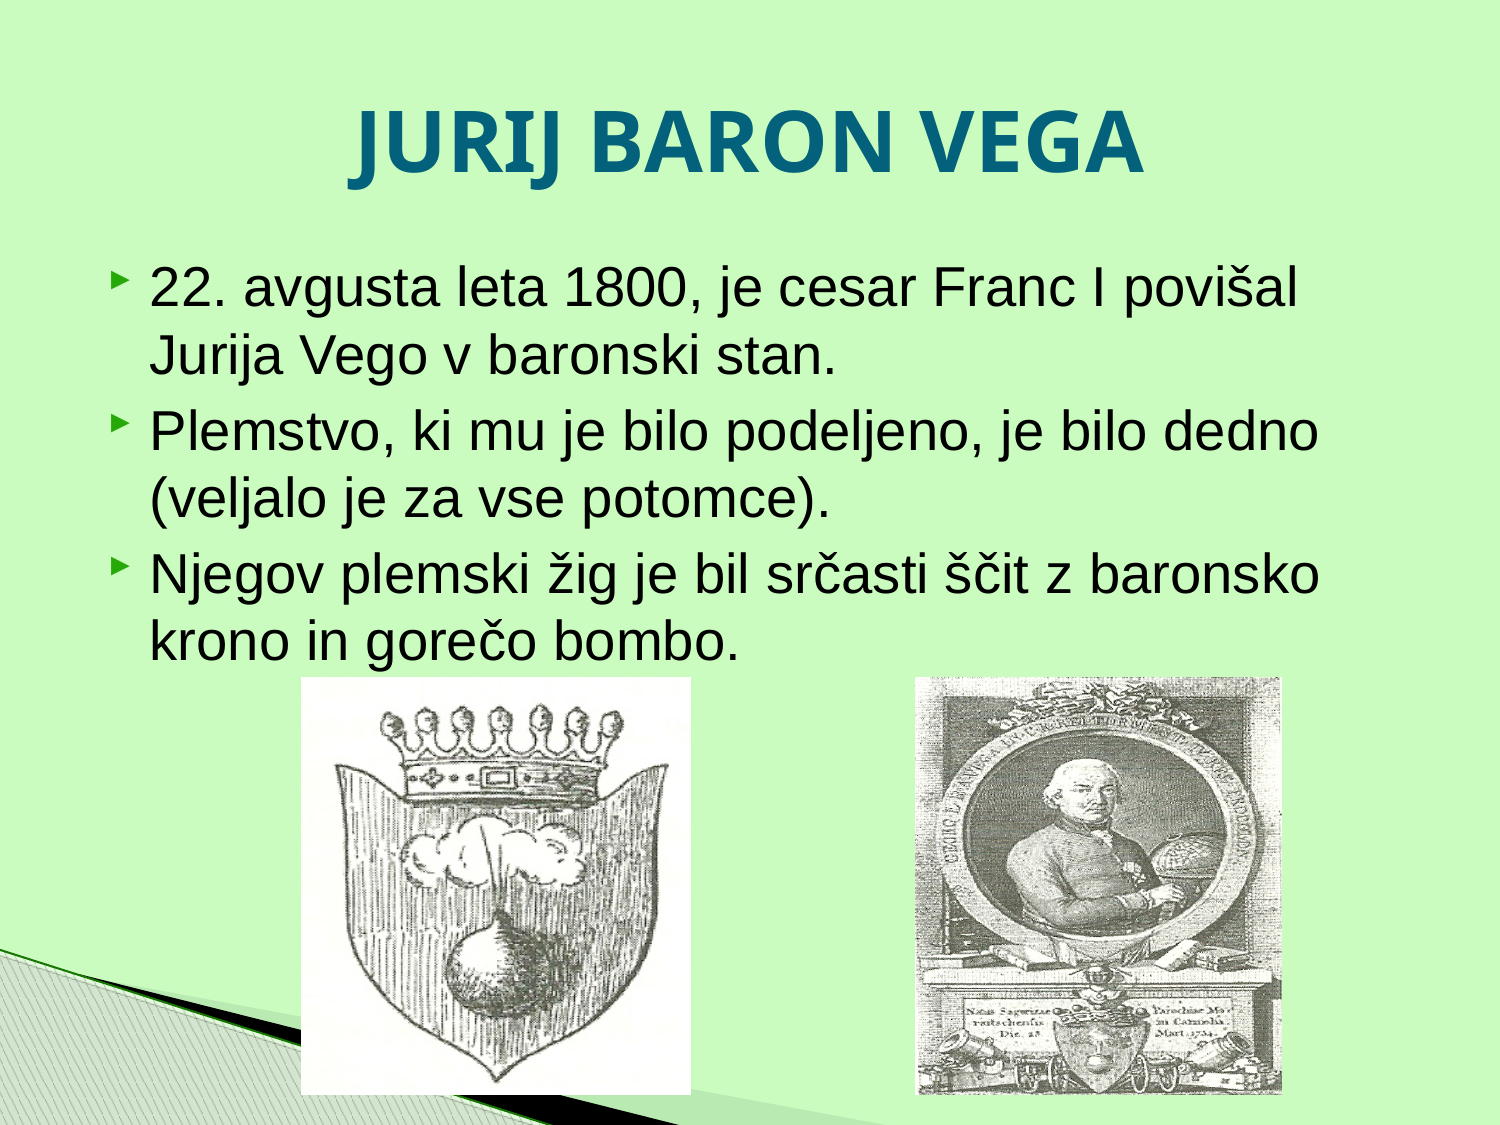

JURIJ BARON VEGA
# 22. avgusta leta 1800, je cesar Franc I povišal Jurija Vego v baronski stan.
Plemstvo, ki mu je bilo podeljeno, je bilo dedno (veljalo je za vse potomce).
Njegov plemski žig je bil srčasti ščit z baronsko krono in gorečo bombo.